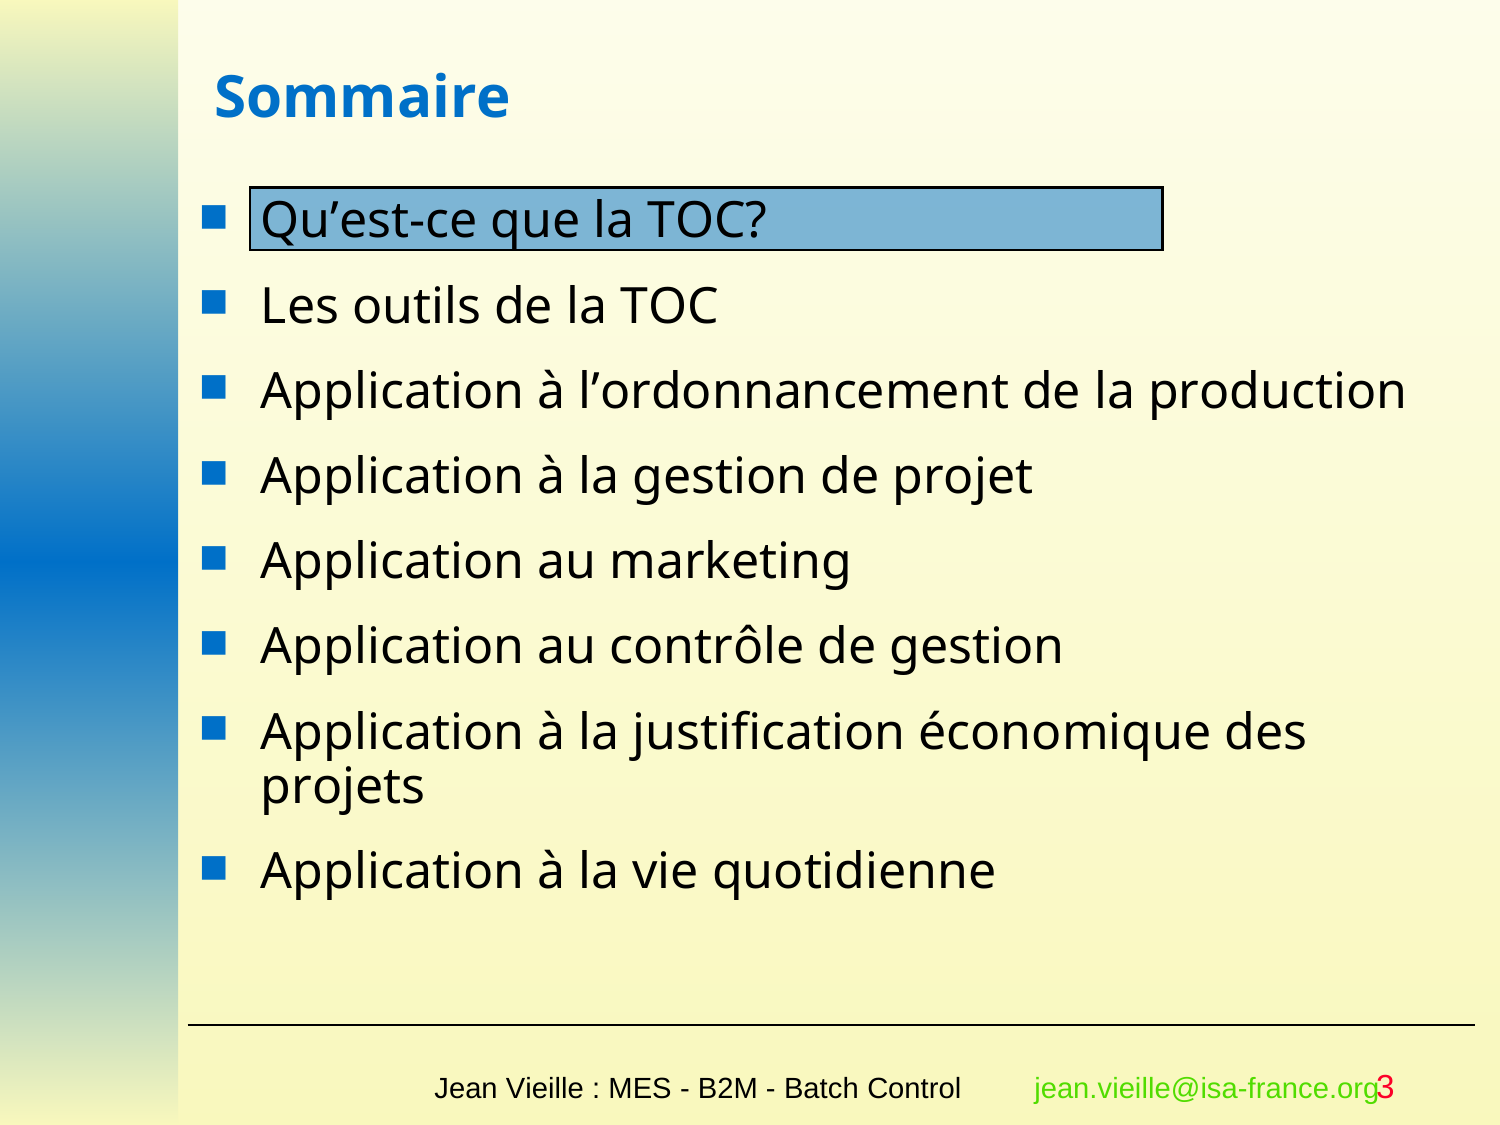

# Sommaire
Qu’est-ce que la TOC?
Les outils de la TOC
Application à l’ordonnancement de la production
Application à la gestion de projet
Application au marketing
Application au contrôle de gestion
Application à la justification économique des projets
Application à la vie quotidienne